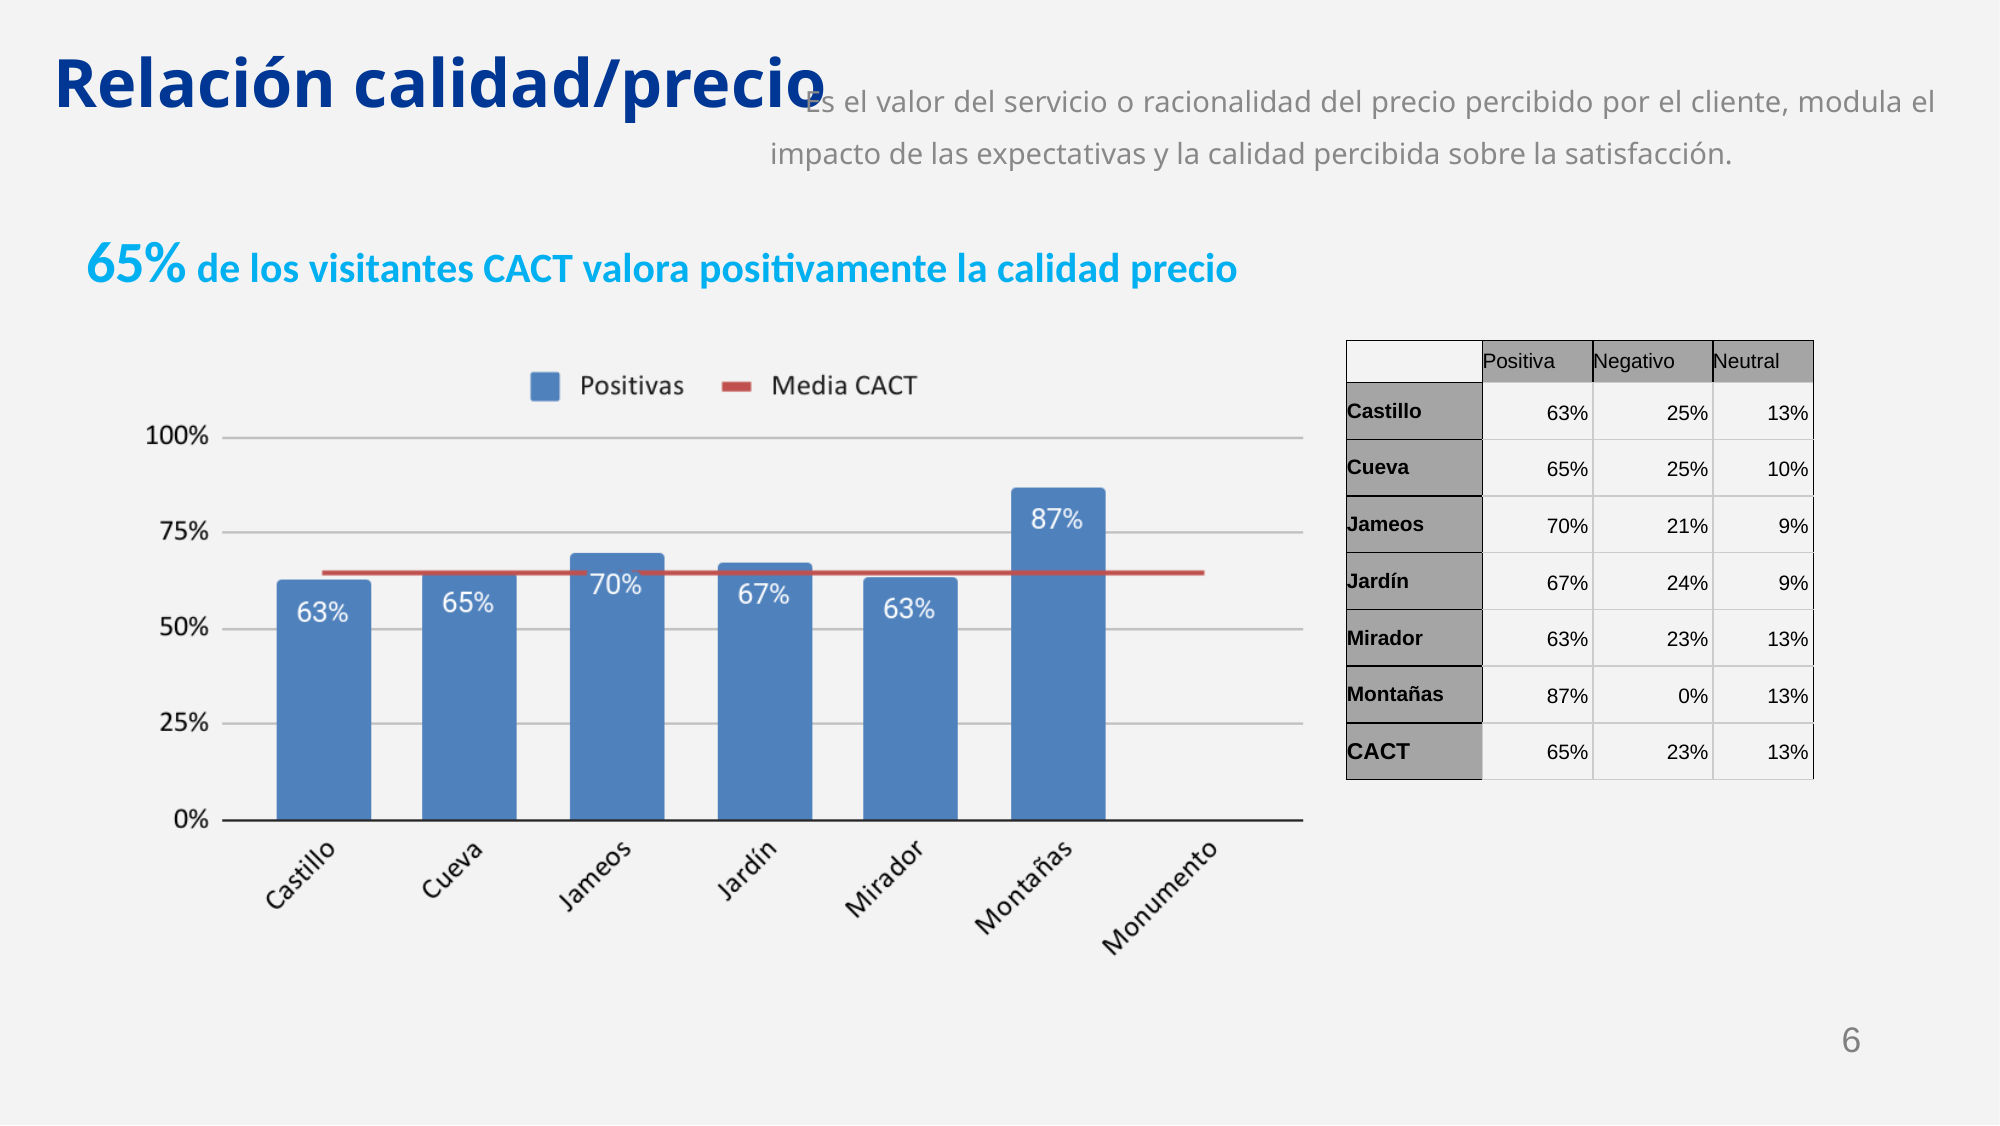

Relación calidad/precio
 Es el valor del servicio o racionalidad del precio percibido por el cliente, modula el impacto de las expectativas y la calidad percibida sobre la satisfacción.
65% de los visitantes CACT valora positivamente la calidad precio
| | Positiva | Negativo | Neutral |
| --- | --- | --- | --- |
| Castillo | 63% | 25% | 13% |
| Cueva | 65% | 25% | 10% |
| Jameos | 70% | 21% | 9% |
| Jardín | 67% | 24% | 9% |
| Mirador | 63% | 23% | 13% |
| Montañas | 87% | 0% | 13% |
| CACT | 65% | 23% | 13% |